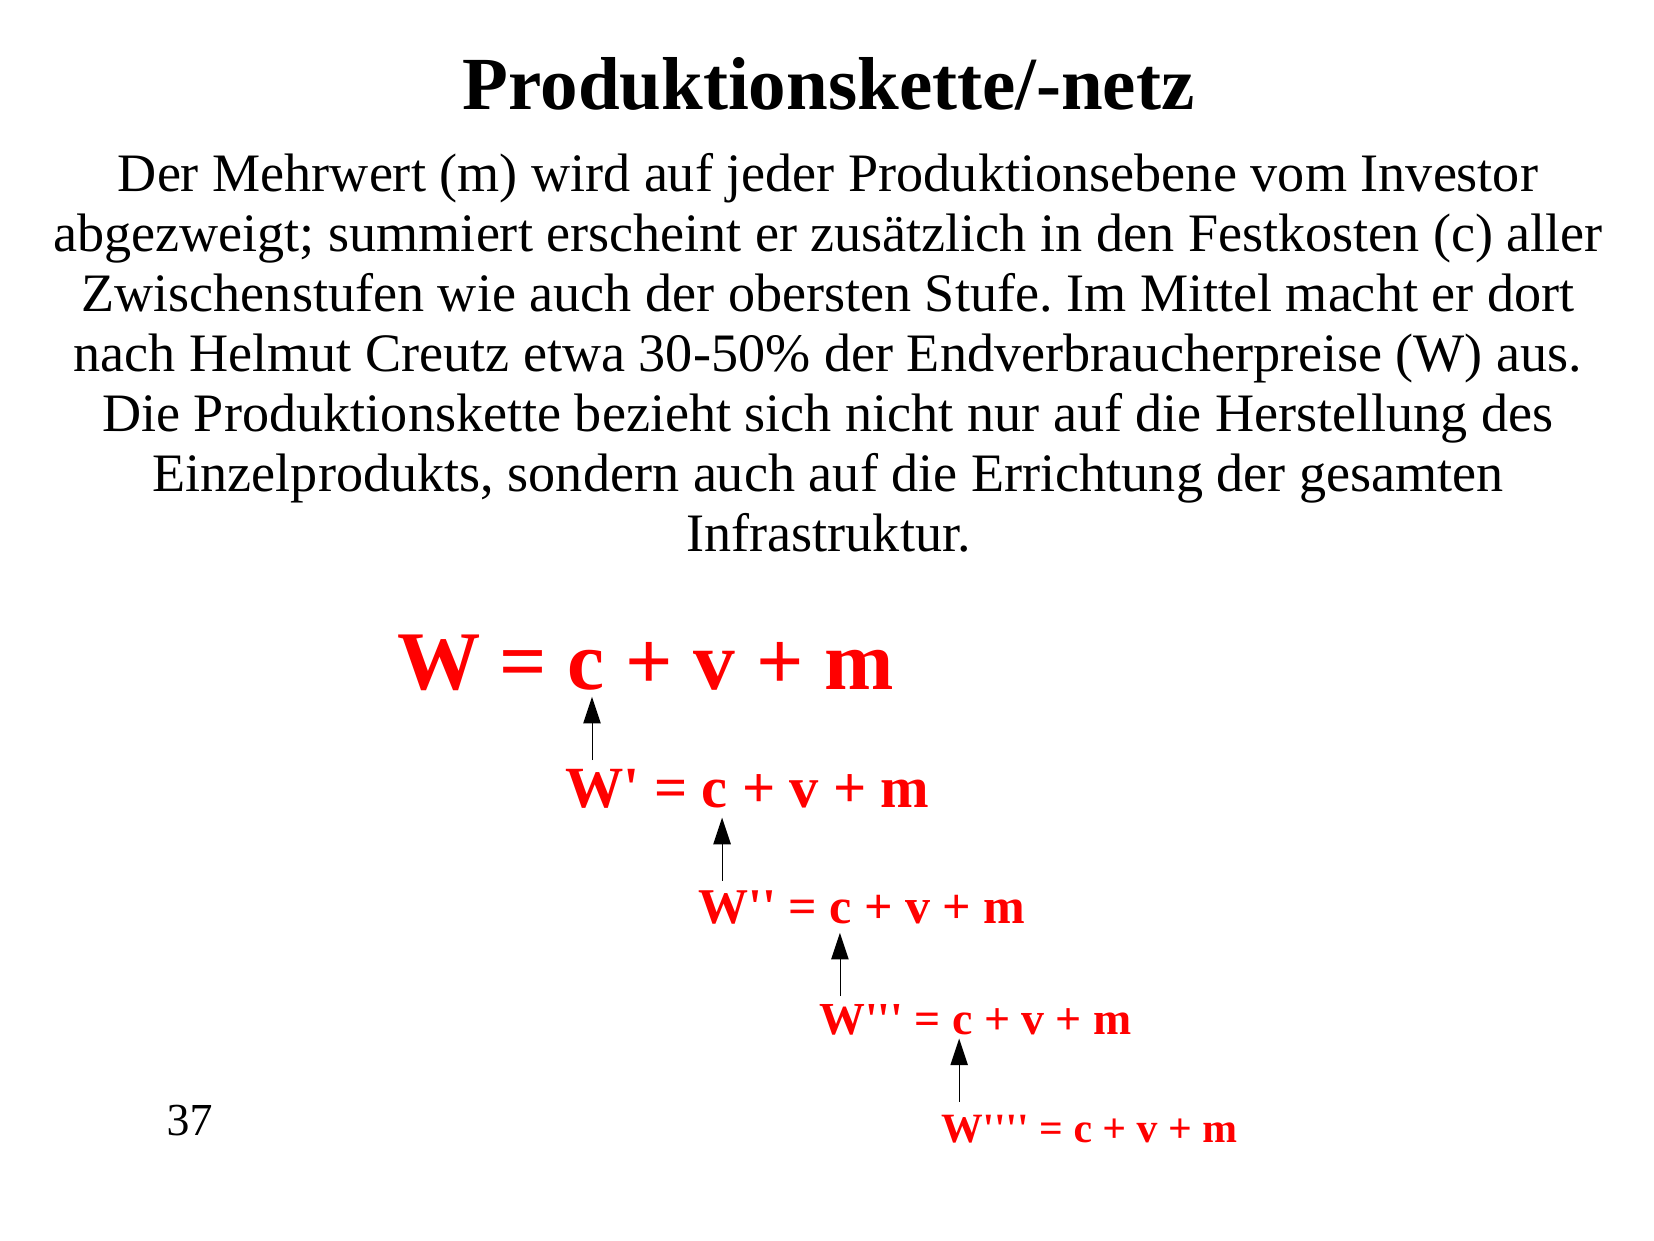

Produktionskette/-netz
Der Mehrwert (m) wird auf jeder Produktionsebene vom Investor abgezweigt; summiert erscheint er zusätzlich in den Festkosten (c) aller Zwischenstufen wie auch der obersten Stufe. Im Mittel macht er dort nach Helmut Creutz etwa 30-50% der Endverbraucherpreise (W) aus.
Die Produktionskette bezieht sich nicht nur auf die Herstellung des Einzelprodukts, sondern auch auf die Errichtung der gesamten Infrastruktur.
W = c + v + m
W' = c + v + m
W'' = c + v + m
W''' = c + v + m
W'''' = c + v + m